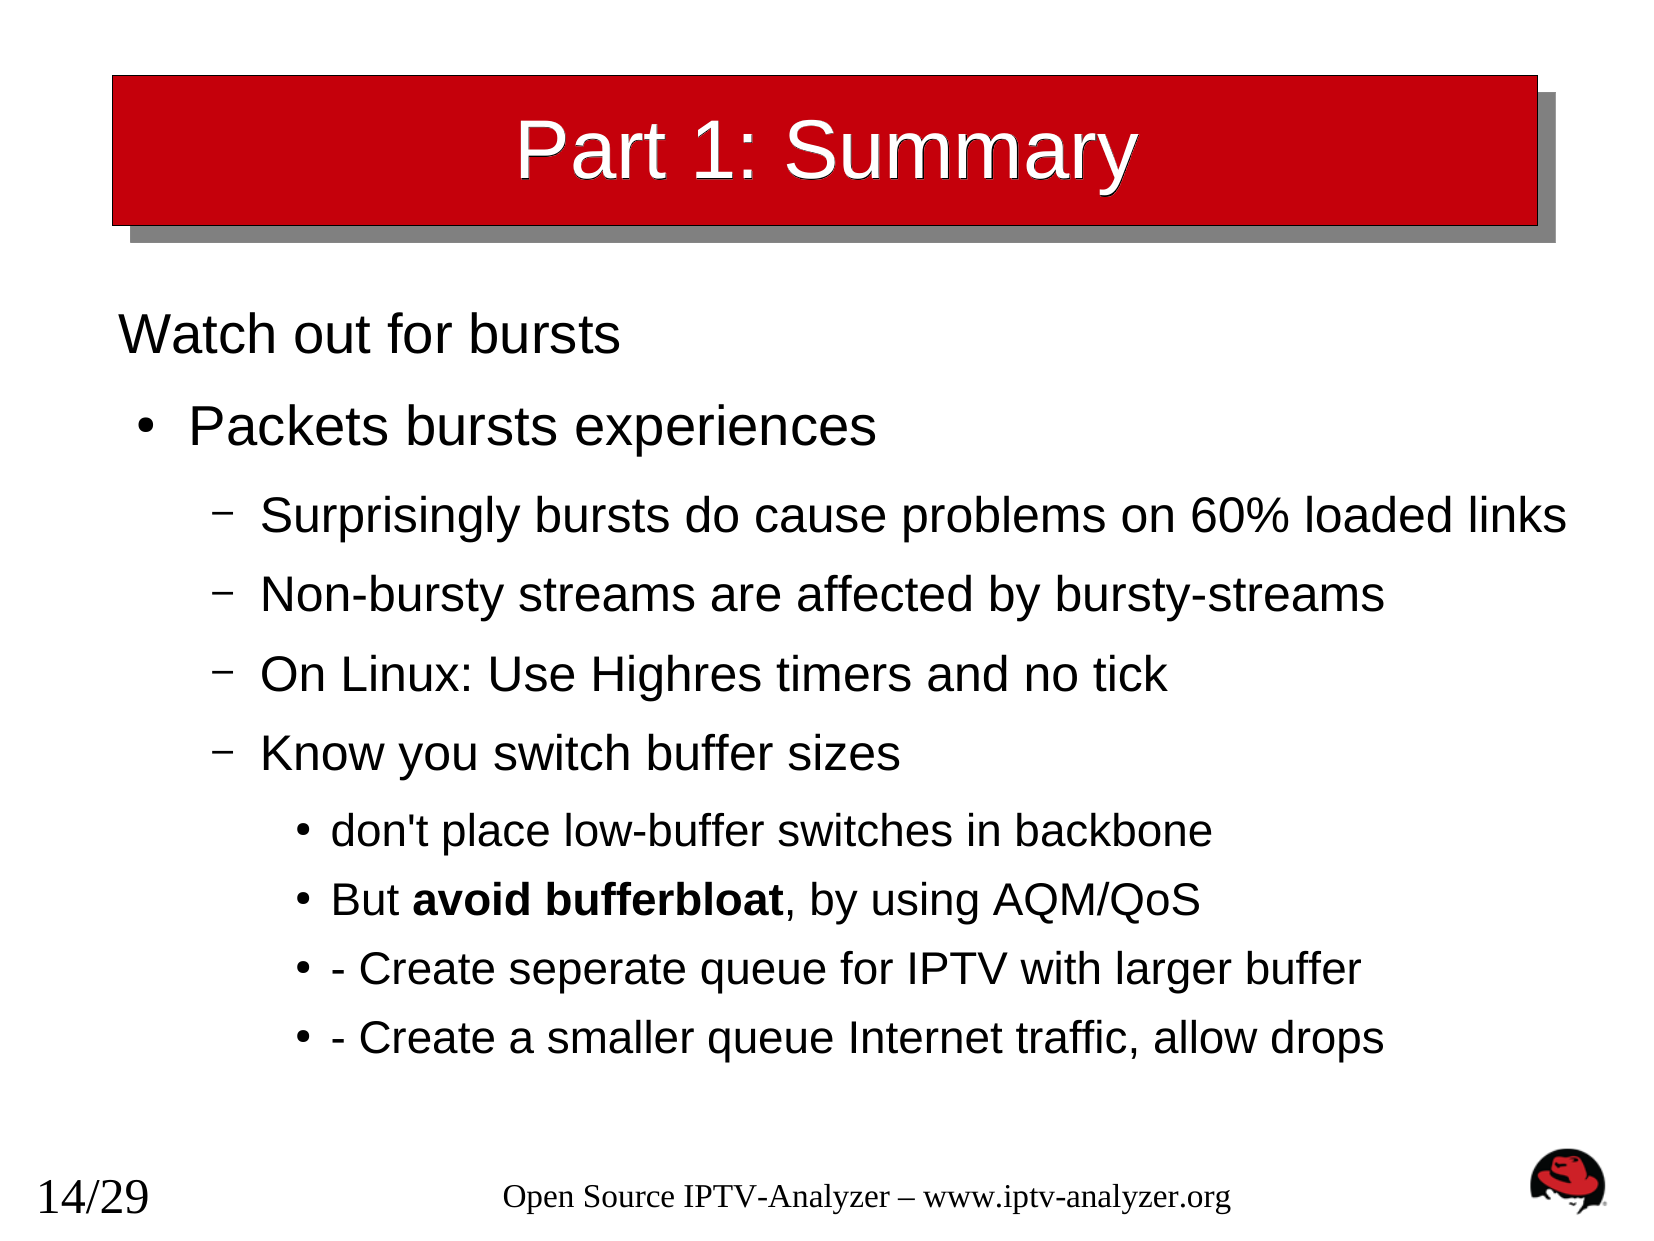

# Part 1: Summary
Watch out for bursts
Packets bursts experiences
Surprisingly bursts do cause problems on 60% loaded links
Non-bursty streams are affected by bursty-streams
On Linux: Use Highres timers and no tick
Know you switch buffer sizes
don't place low-buffer switches in backbone
But avoid bufferbloat, by using AQM/QoS
- Create seperate queue for IPTV with larger buffer
- Create a smaller queue Internet traffic, allow drops